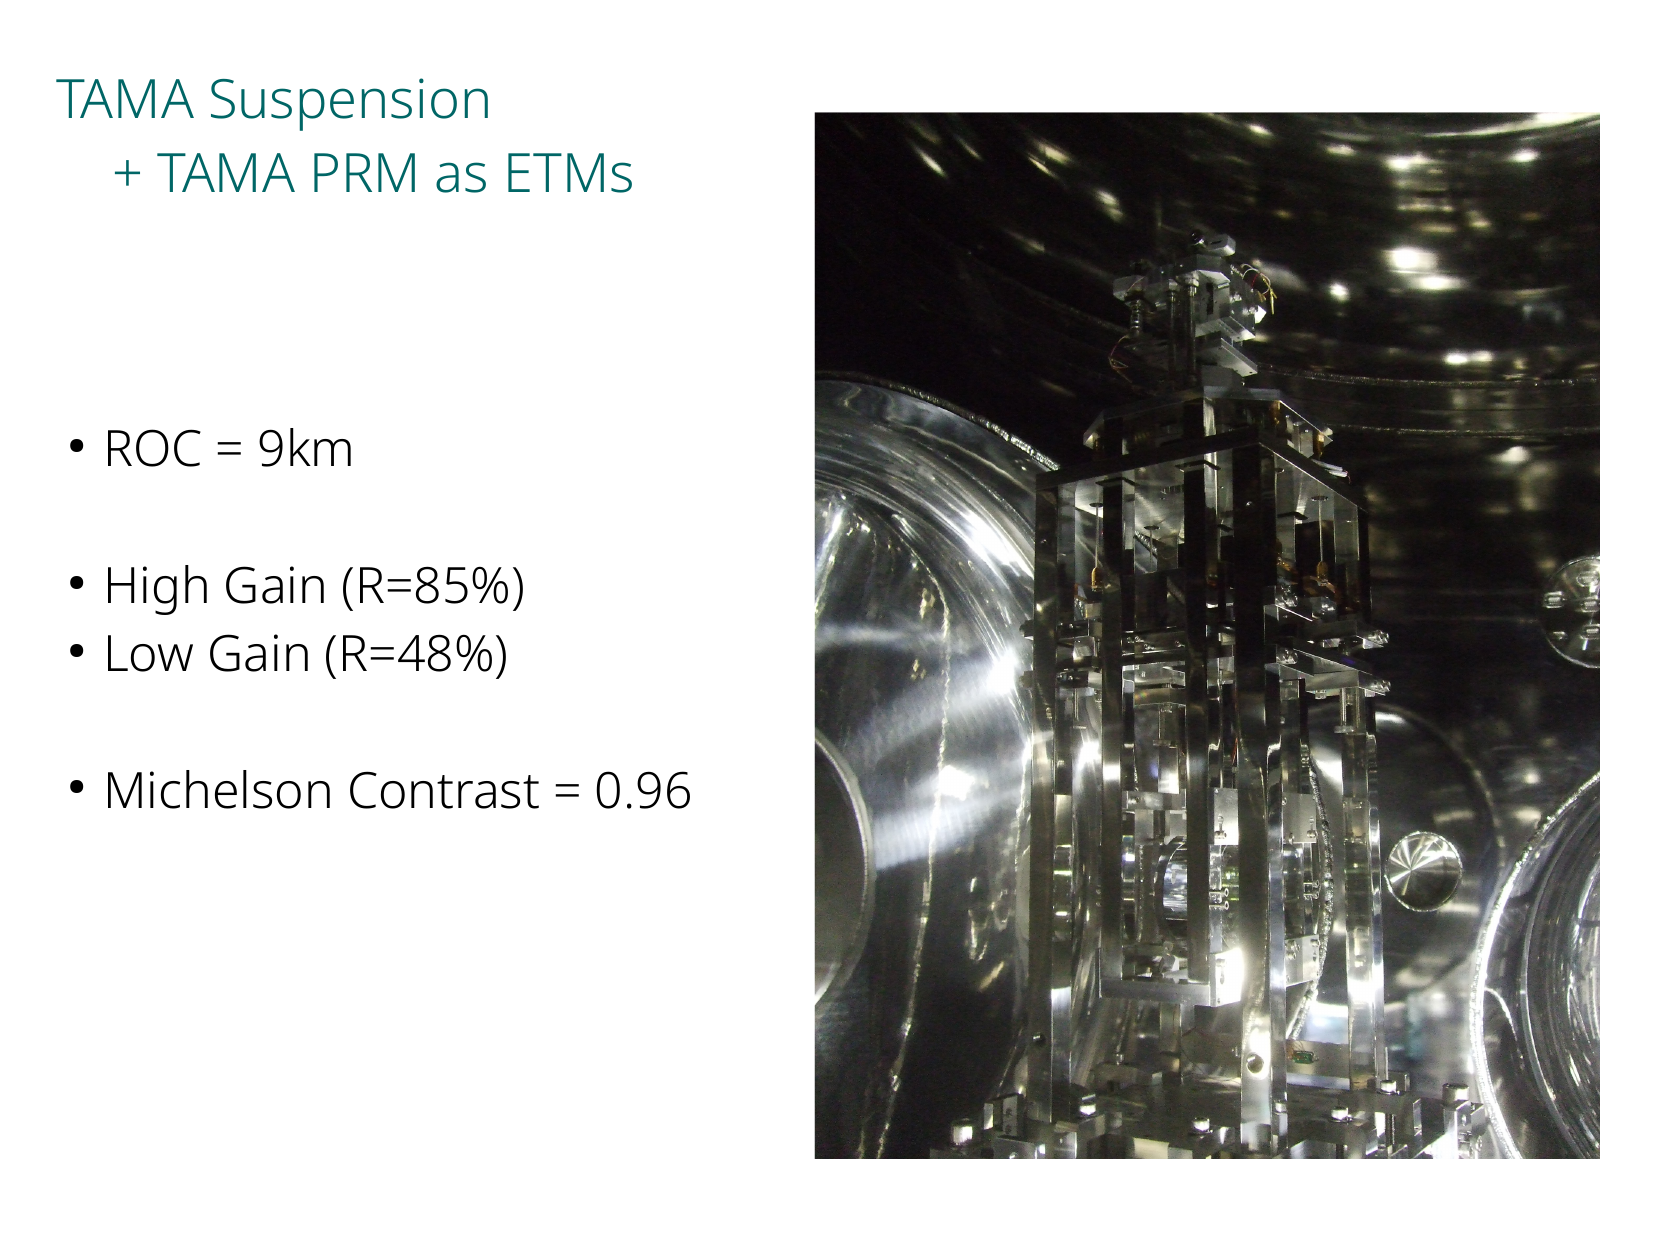

TAMA Suspension
 + TAMA PRM as ETMs
ROC = 9km
High Gain (R=85%)
Low Gain (R=48%)
Michelson Contrast = 0.96